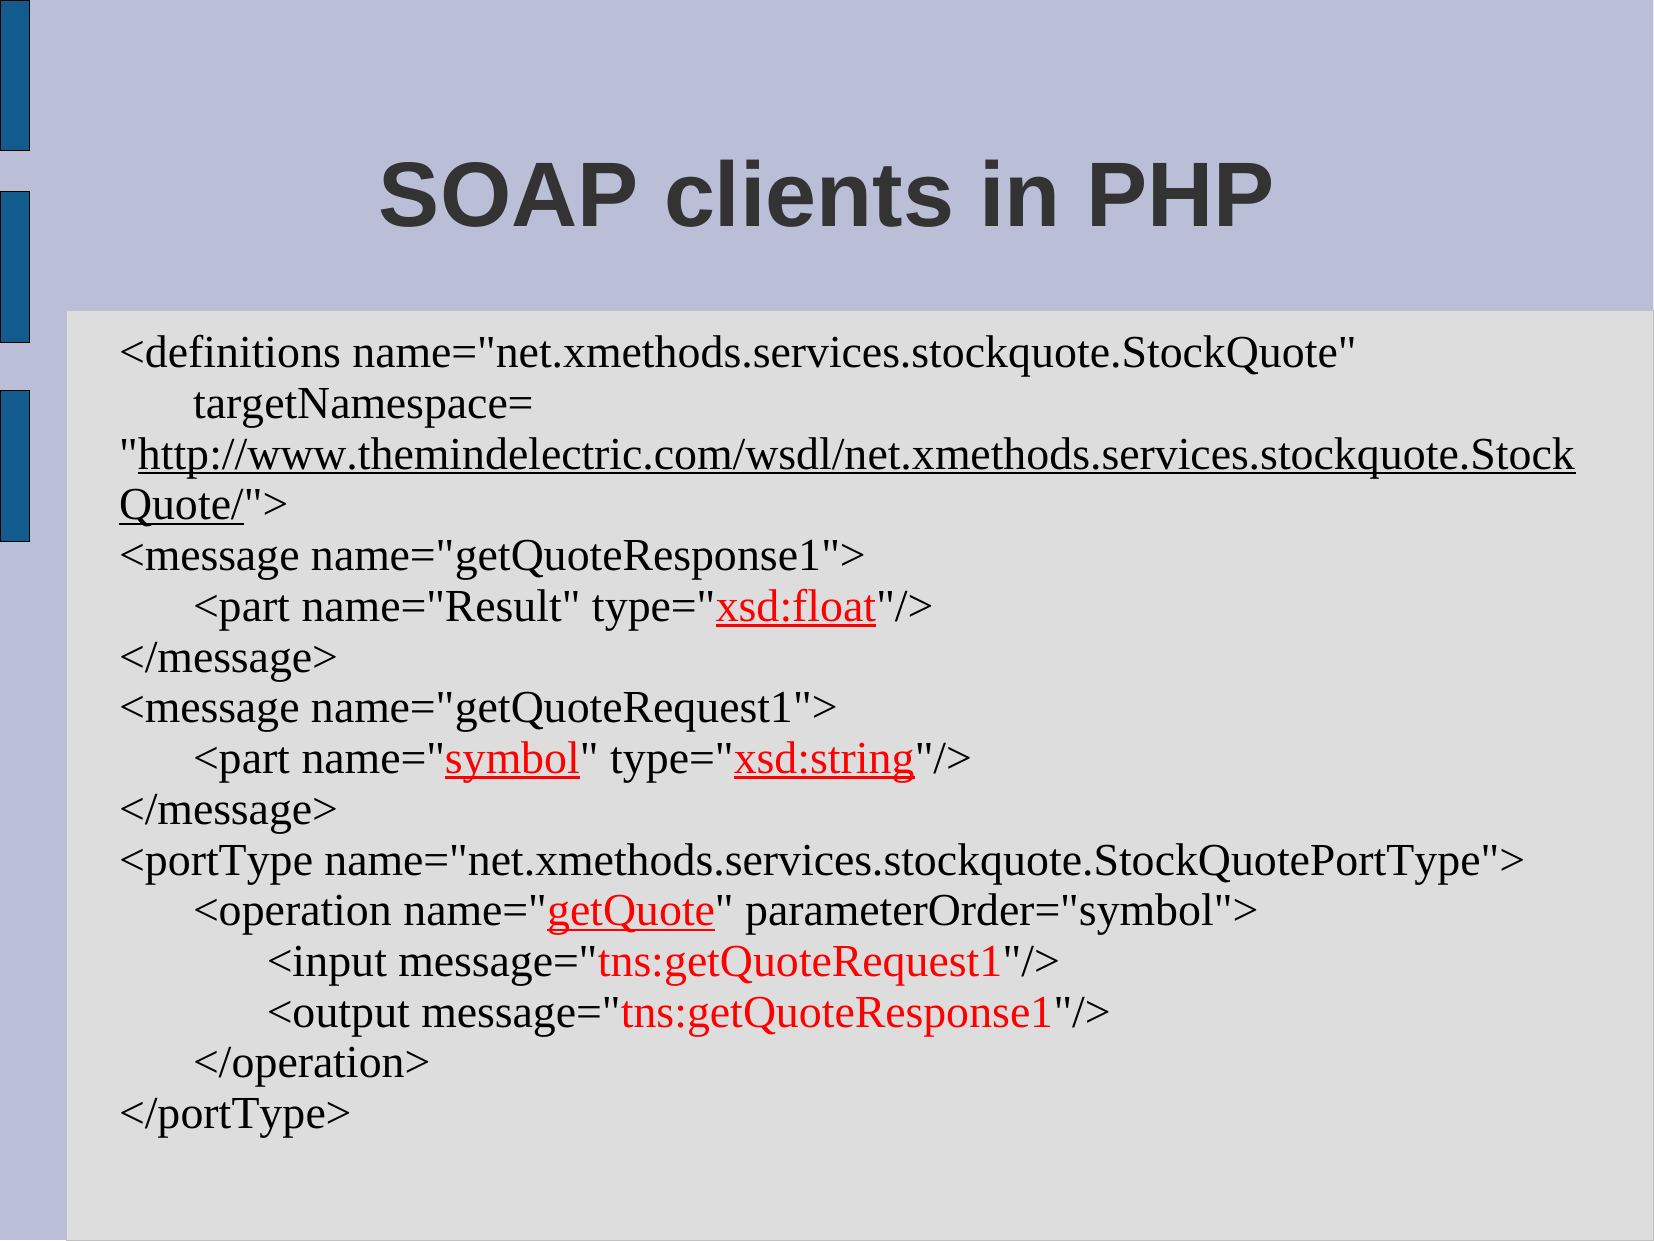

# SOAP clients in PHP
<definitions name="net.xmethods.services.stockquote.StockQuote"
	targetNamespace= 	"http://www.themindelectric.com/wsdl/net.xmethods.services.stockquote.StockQuote/">
<message name="getQuoteResponse1">
	<part name="Result" type="xsd:float"/>
</message>
<message name="getQuoteRequest1">
	<part name="symbol" type="xsd:string"/>
</message>
<portType name="net.xmethods.services.stockquote.StockQuotePortType">
	<operation name="getQuote" parameterOrder="symbol">
		<input message="tns:getQuoteRequest1"/>
		<output message="tns:getQuoteResponse1"/>
	</operation>
</portType>